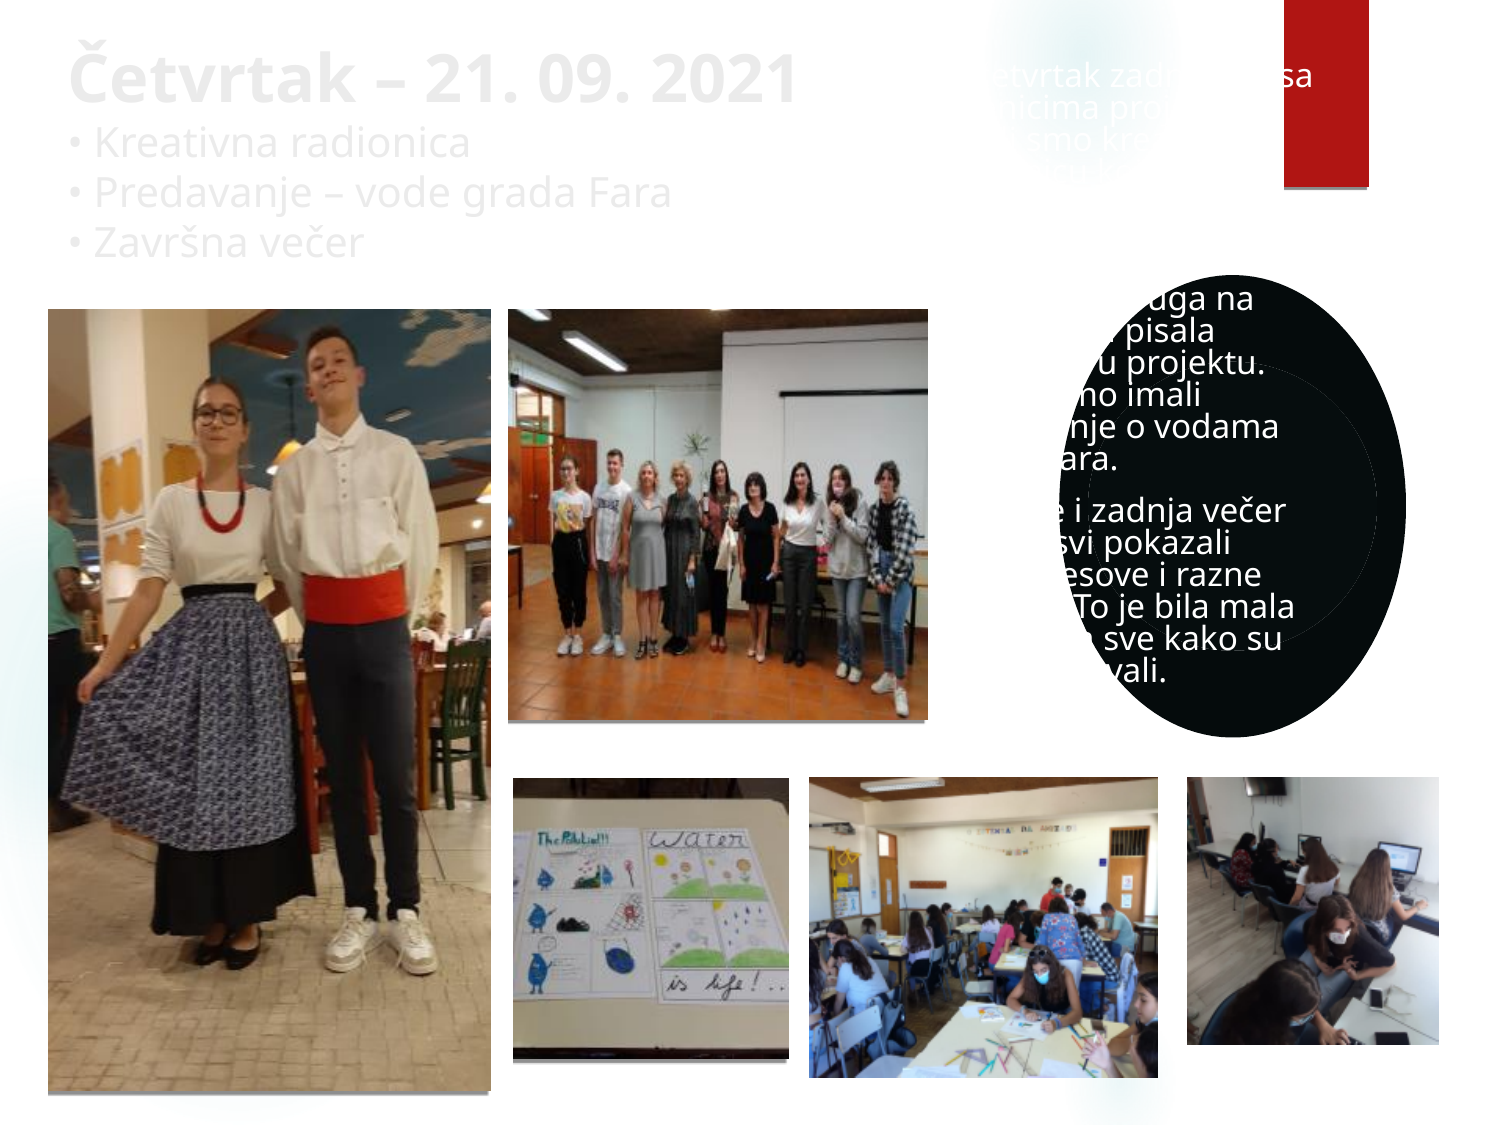

# Četvrtak – 21. 09. 2021 • Kreativna radionica • Predavanje – vode grada Fara • Završna večer
U četvrtak zadnji dan sa učenicima projekta imali smo kreativnu radionicu koja je bila podijeljena u dvije grupe. Jedna grupa je radila plakate o vodama, a druga na računalima pisala događaje u projektu. Poslije smo imali predavanje o vodama grada Fara.
Došla je i zadnja večer kad su svi pokazali svoje plesove i razne pjesme. To je bila mala zabava za sve kako su neki i tugovali.